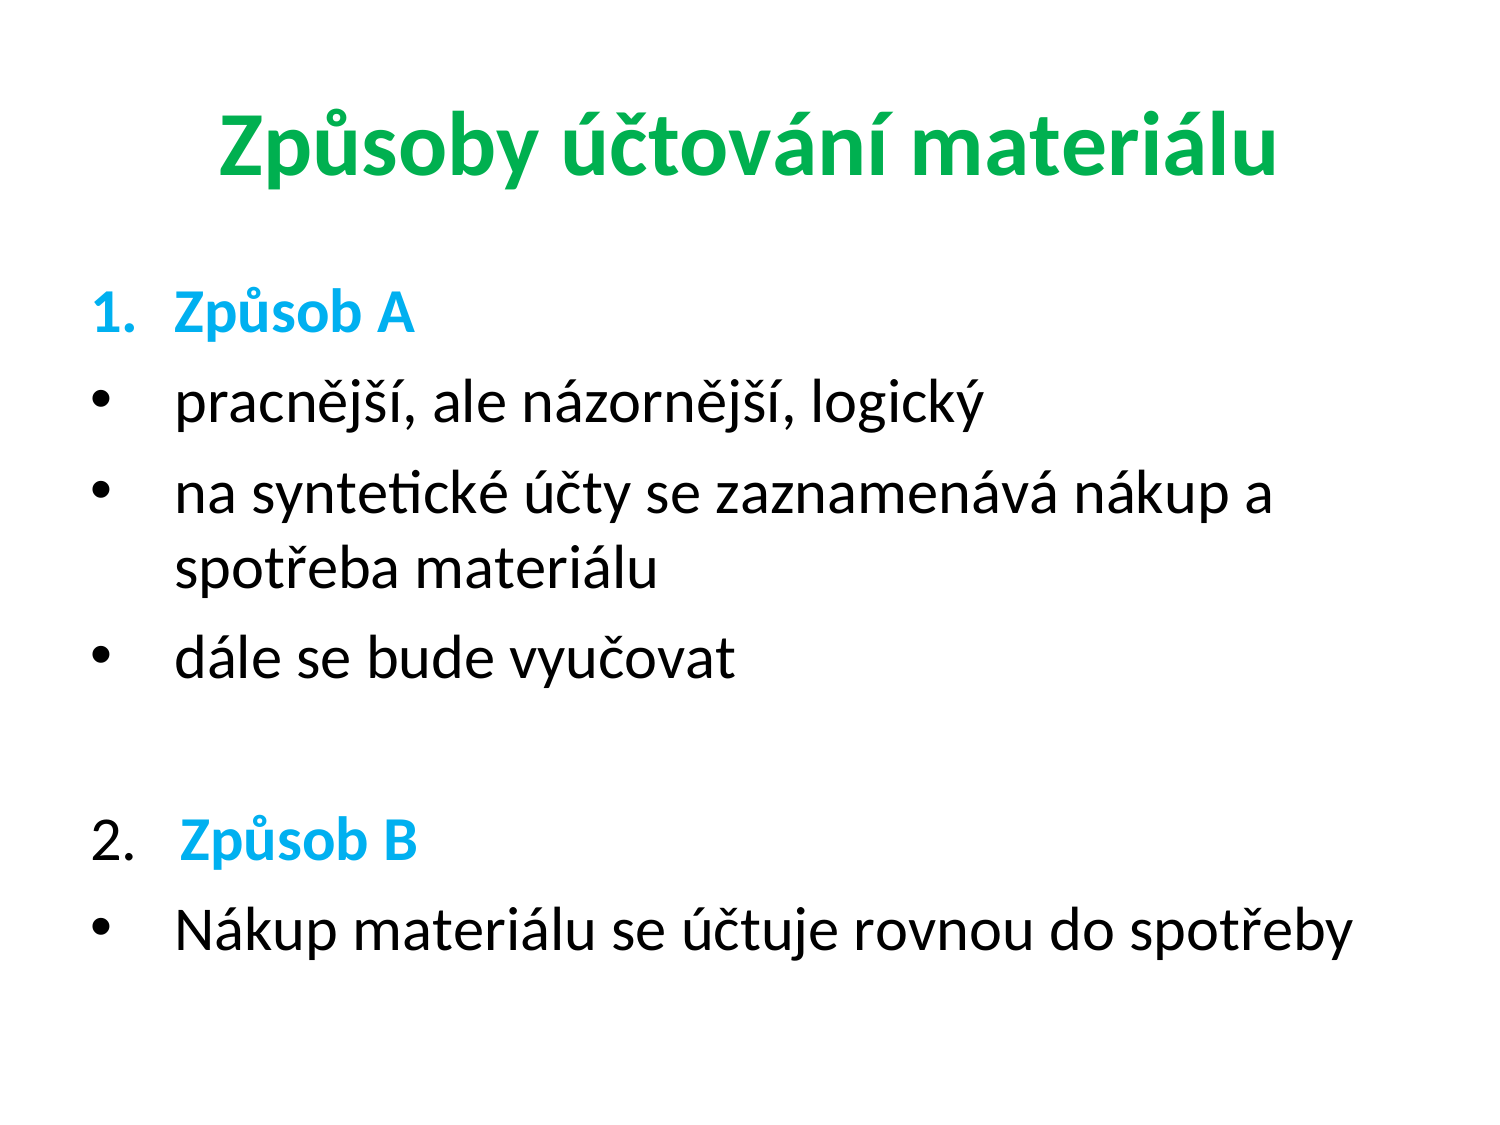

# Způsoby účtování materiálu
Způsob A
pracnější, ale názornější, logický
na syntetické účty se zaznamenává nákup a spotřeba materiálu
dále se bude vyučovat
2. Způsob B
Nákup materiálu se účtuje rovnou do spotřeby